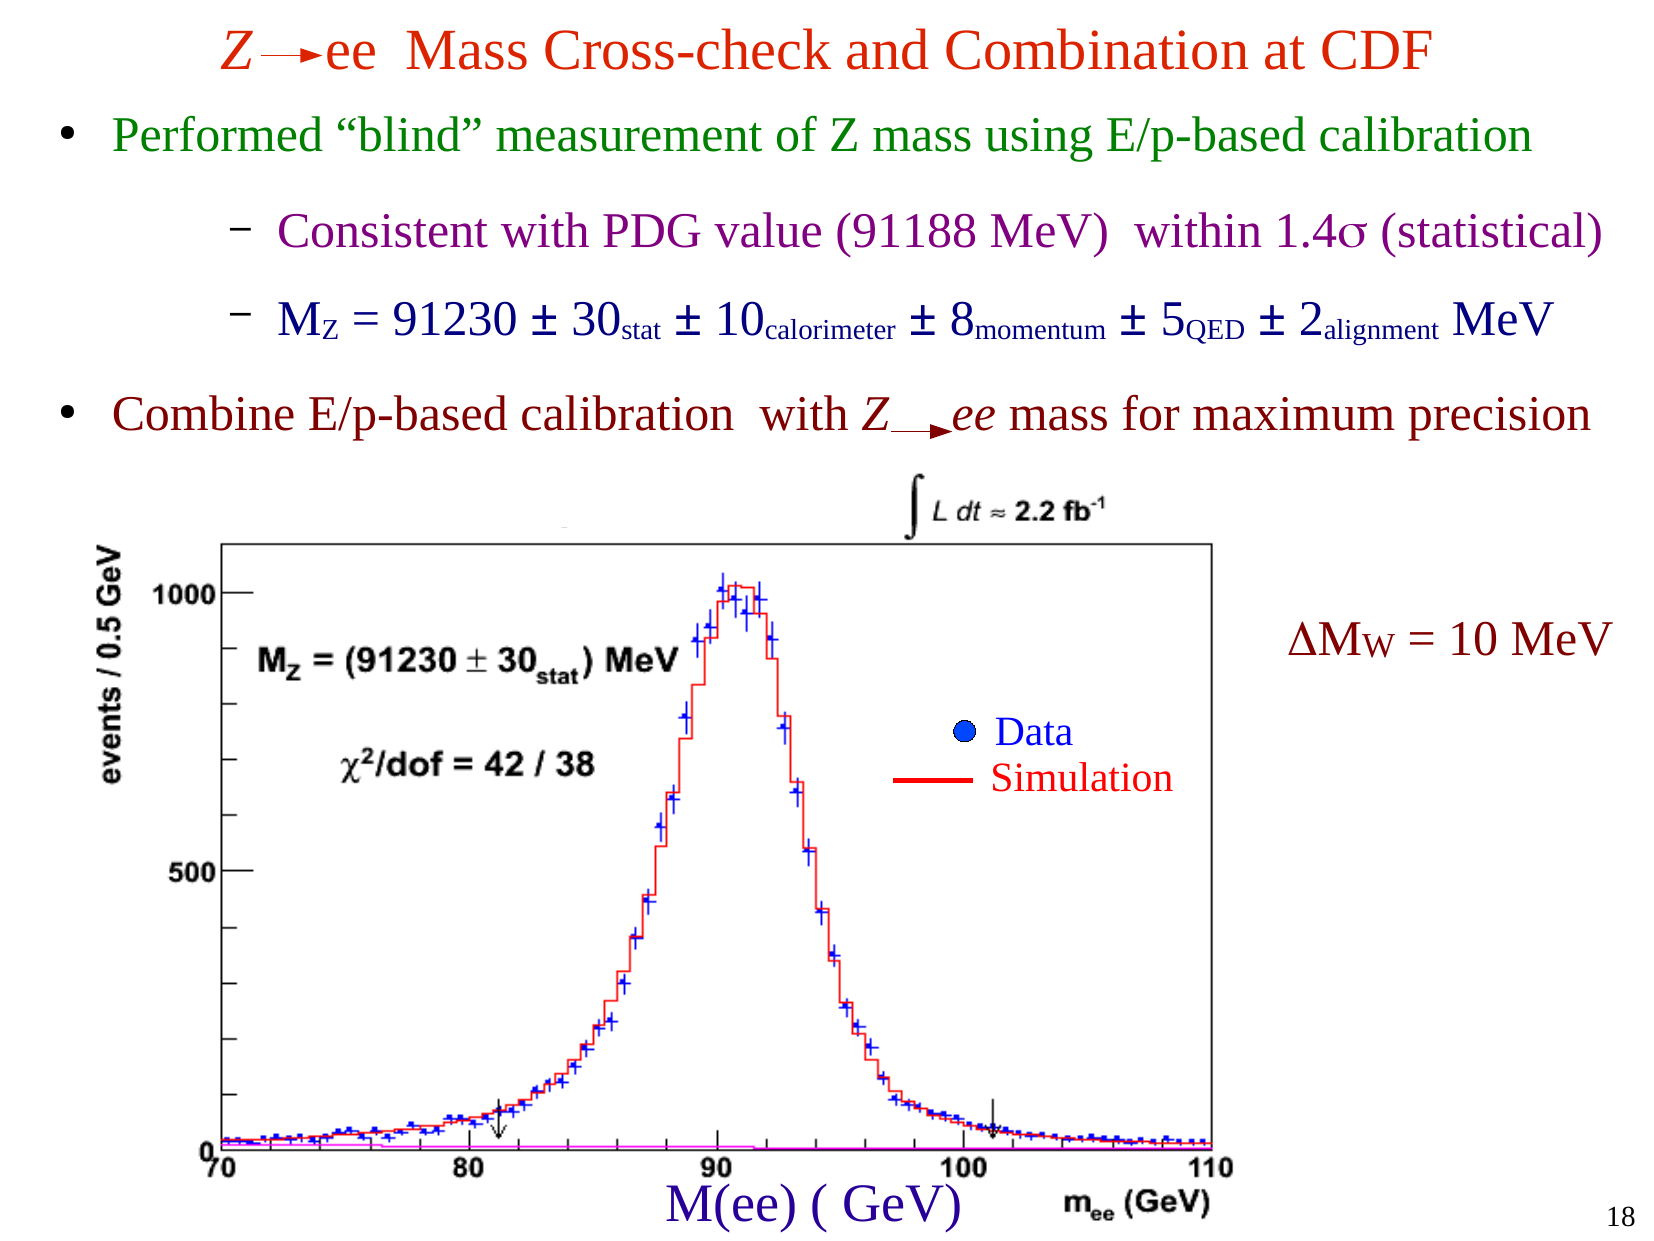

# Z ee Mass Cross-check and Combination at CDF
Performed “blind” measurement of Z mass using E/p-based calibration
Consistent with PDG value (91188 MeV) within 1.4σ (statistical)
MZ = 91230 ± 30stat ± 10calorimeter ± 8momentum ± 5QED ± 2alignment MeV
Combine E/p-based calibration with Z ee mass for maximum precision
SE = 1.00001 ± 0.00037
ΔMW = 10 MeV
Data
Data
Simulation
Simulation
M(ee) ( GeV)
18